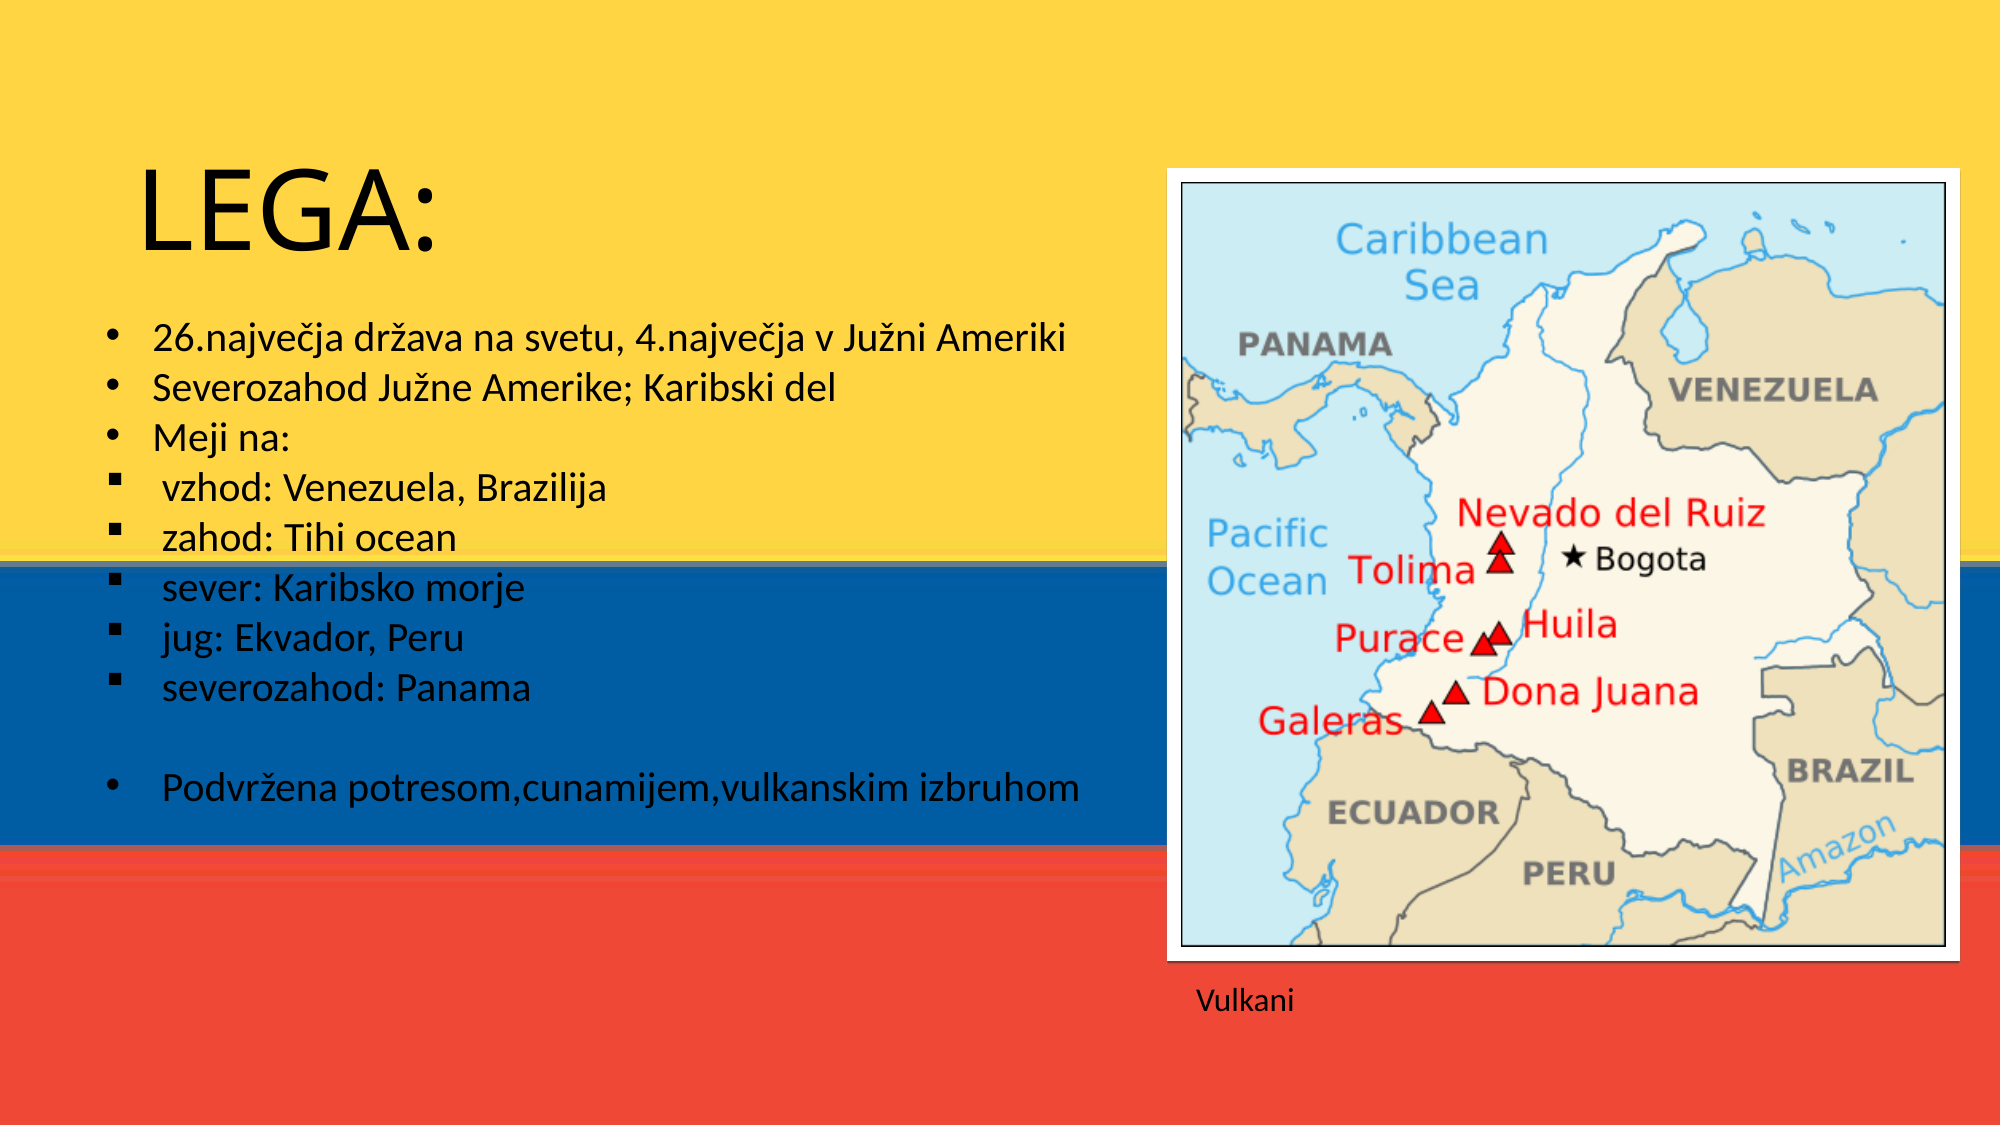

# LEGA:
26.največja država na svetu, 4.največja v Južni Ameriki
Severozahod Južne Amerike; Karibski del
Meji na:
vzhod: Venezuela, Brazilija
zahod: Tihi ocean
sever: Karibsko morje
jug: Ekvador, Peru
severozahod: Panama
Podvržena potresom,cunamijem,vulkanskim izbruhom
Vulkani